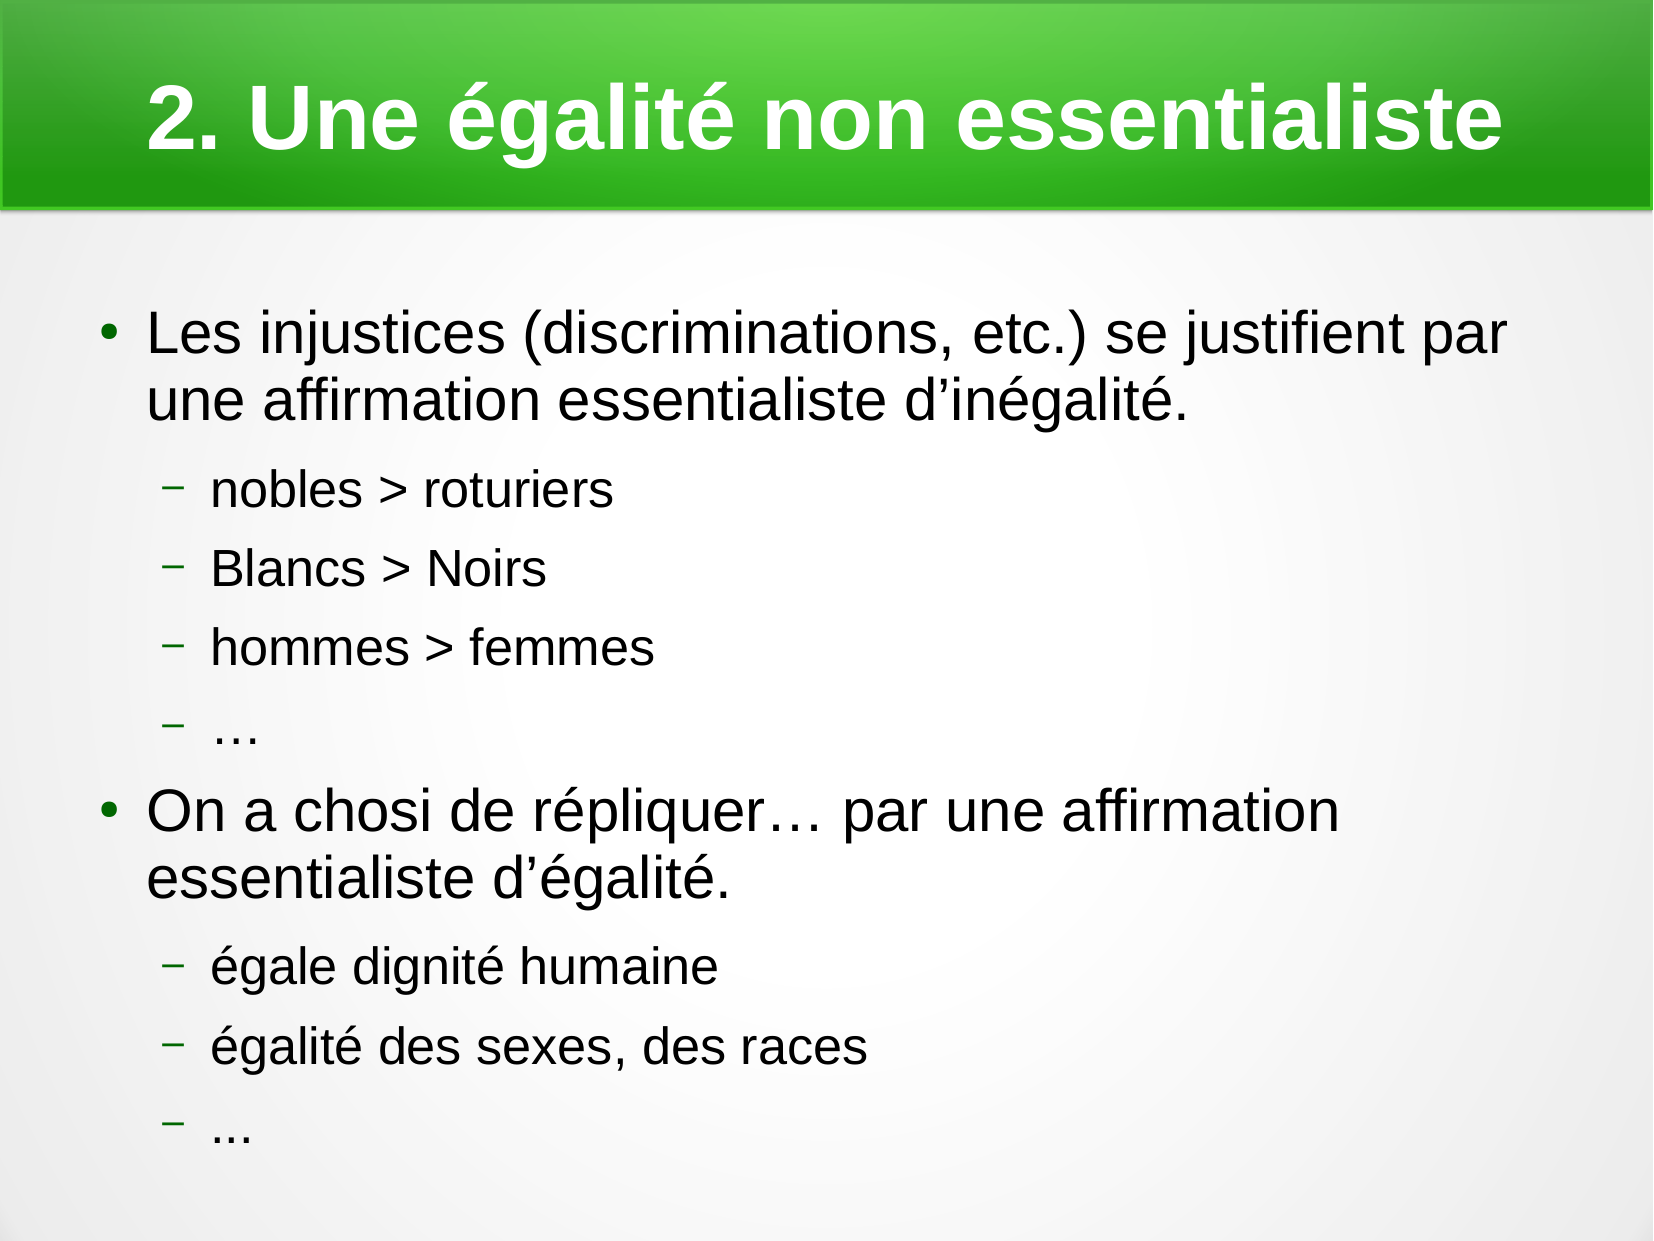

# 2. Une égalité non essentialiste
Les injustices (discriminations, etc.) se justifient par une affirmation essentialiste d’inégalité.
nobles > roturiers
Blancs > Noirs
hommes > femmes
…
On a chosi de répliquer… par une affirmation essentialiste d’égalité.
égale dignité humaine
égalité des sexes, des races
...